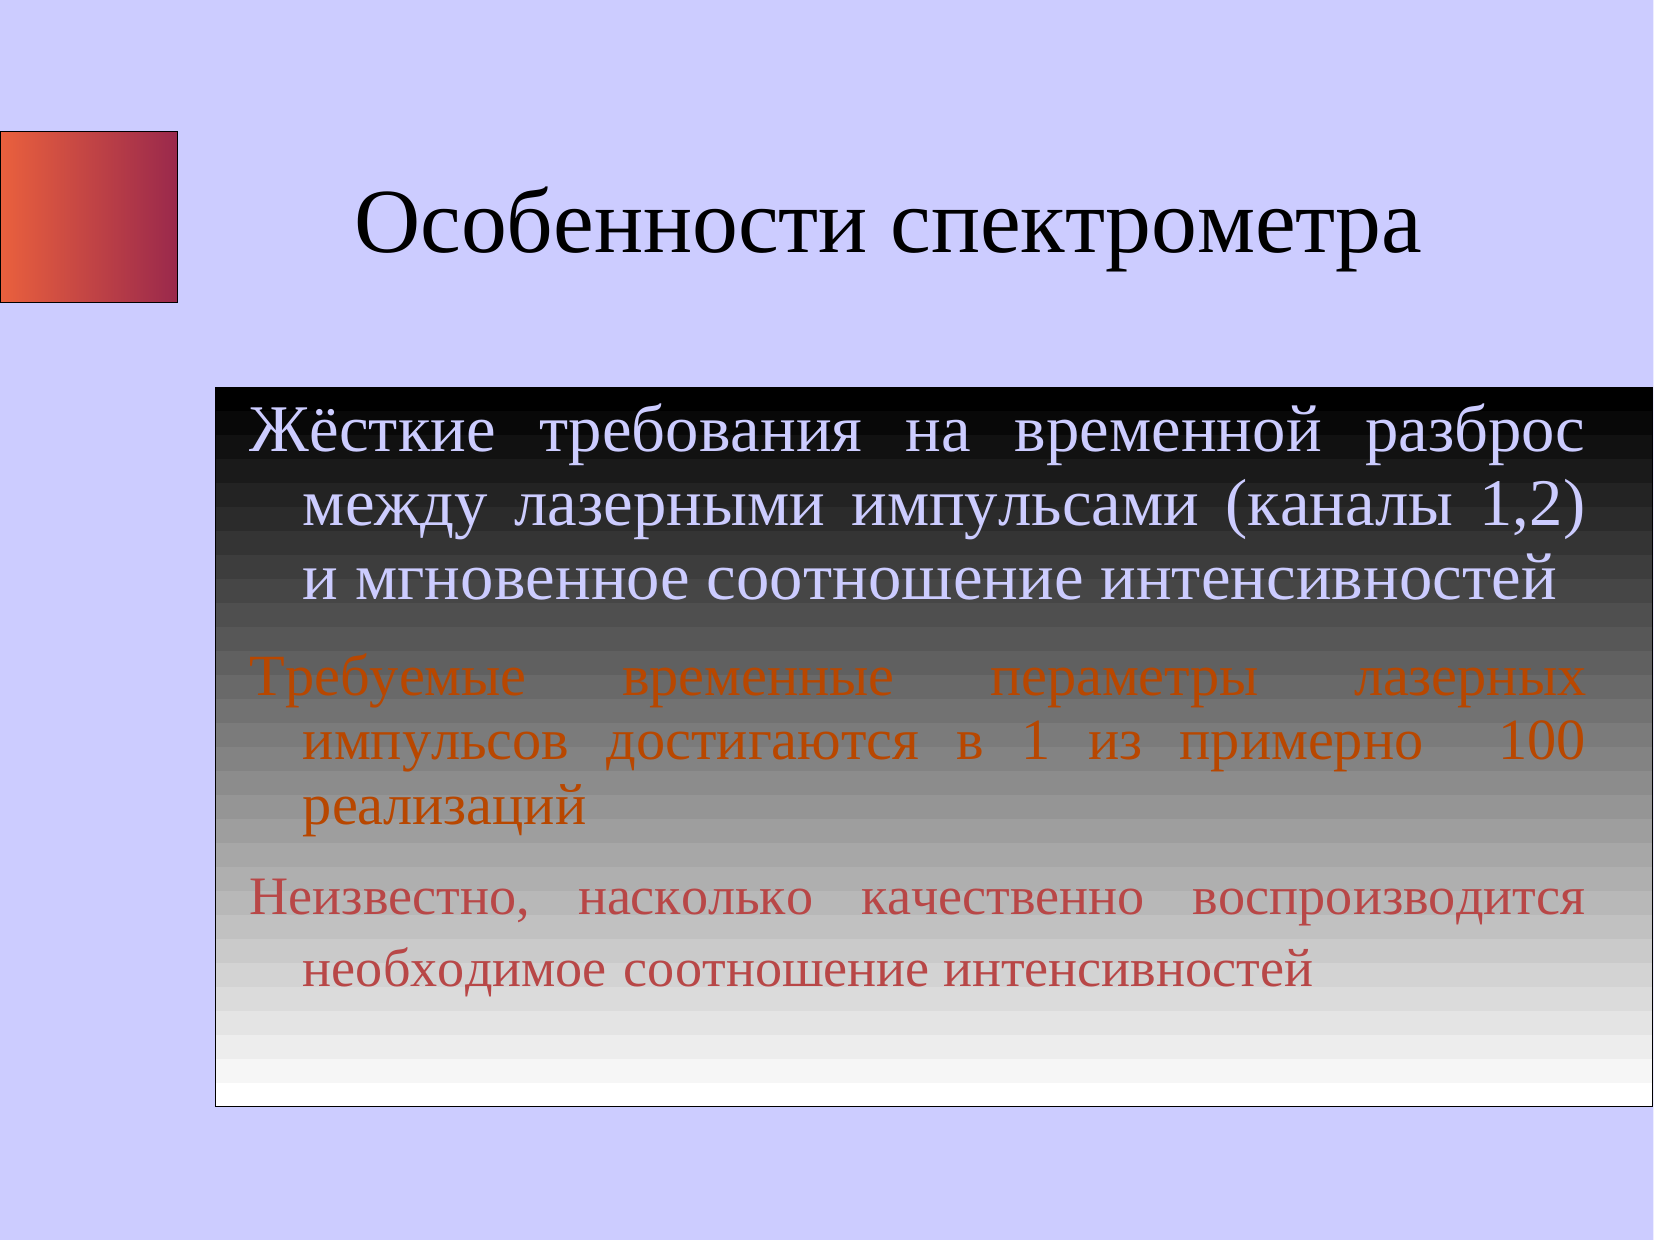

# Особенности спектрометра
Жёсткие требования на временной разброс между лазерными импульсами (каналы 1,2) и мгновенное соотношение интенсивностей
Требуемые временные пераметры лазерных импульсов достигаются в 1 из примерно 100 реализаций
Неизвестно, насколько качественно воспроизводится необходимое соотношение интенсивностей